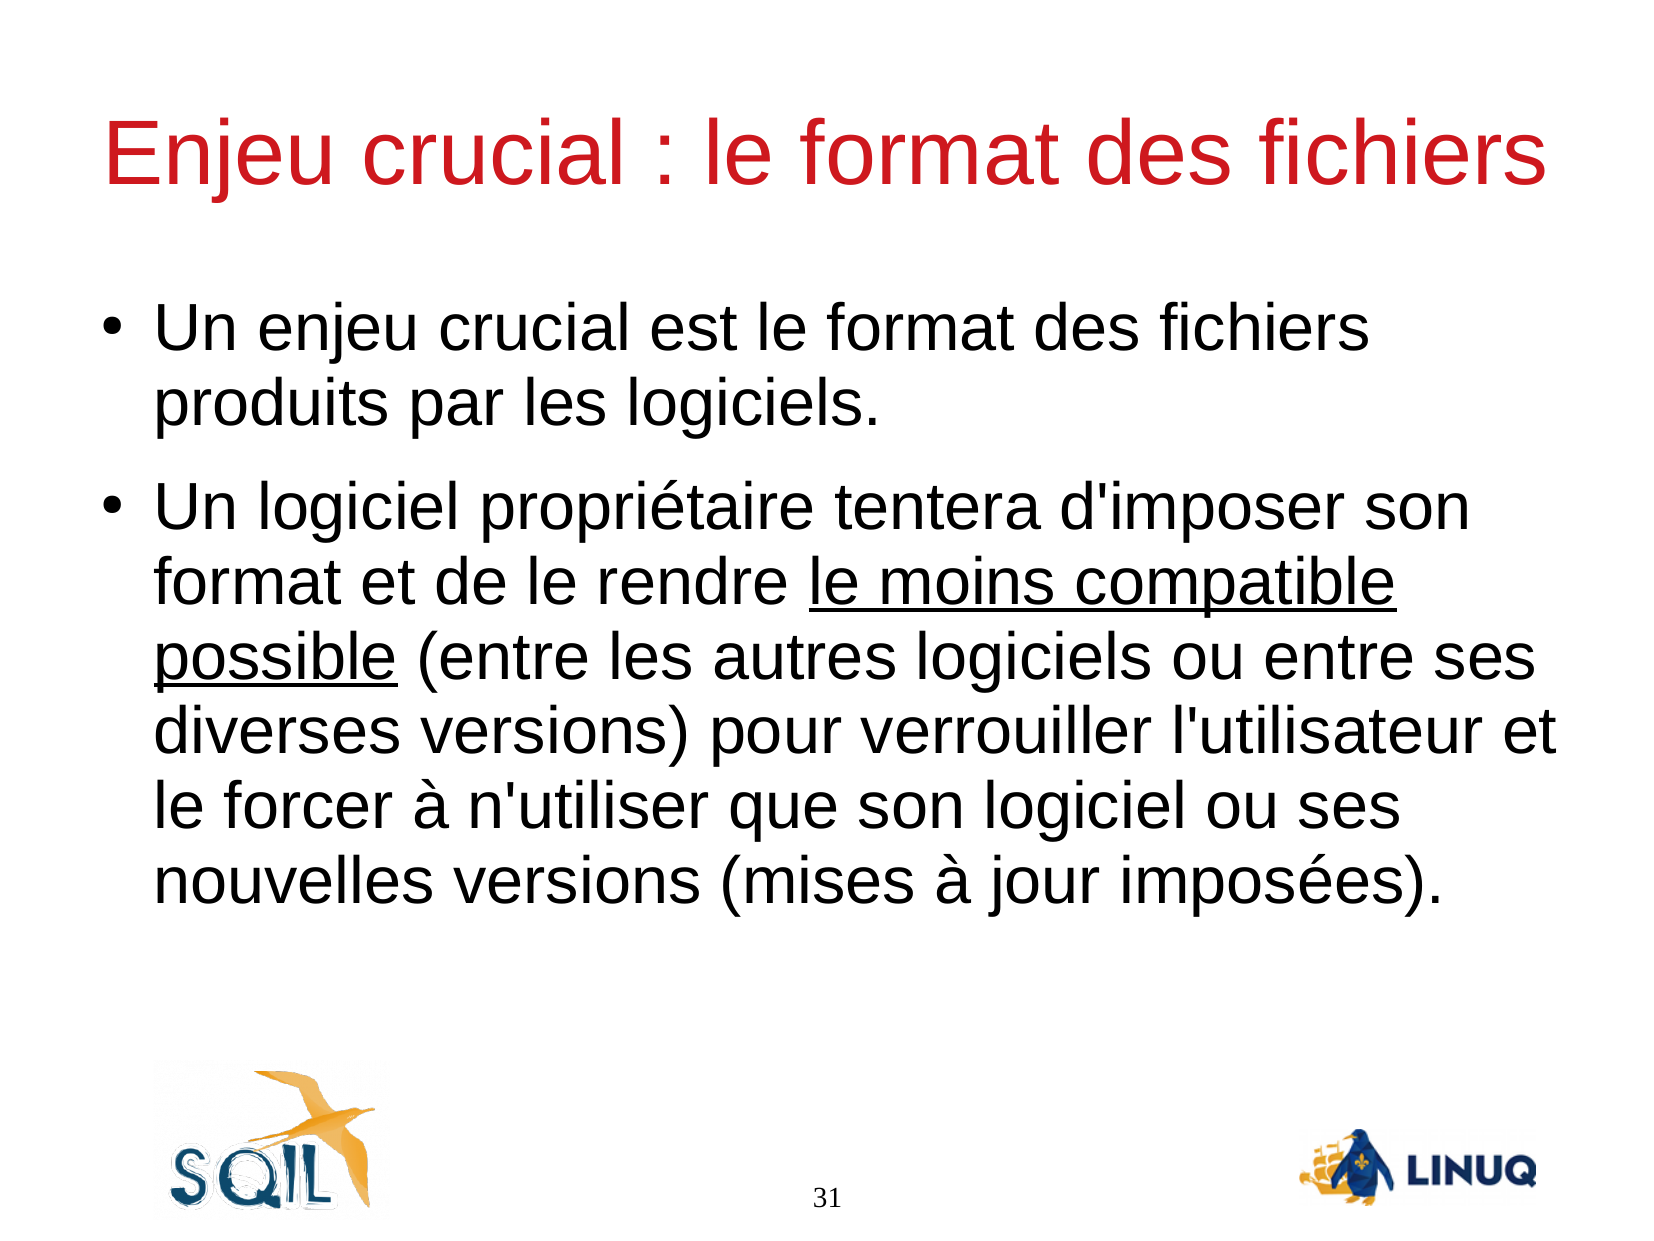

# Enjeu crucial : le format des fichiers
Un enjeu crucial est le format des fichiers produits par les logiciels.
Un logiciel propriétaire tentera d'imposer son format et de le rendre le moins compatible possible (entre les autres logiciels ou entre ses diverses versions) pour verrouiller l'utilisateur et le forcer à n'utiliser que son logiciel ou ses nouvelles versions (mises à jour imposées).